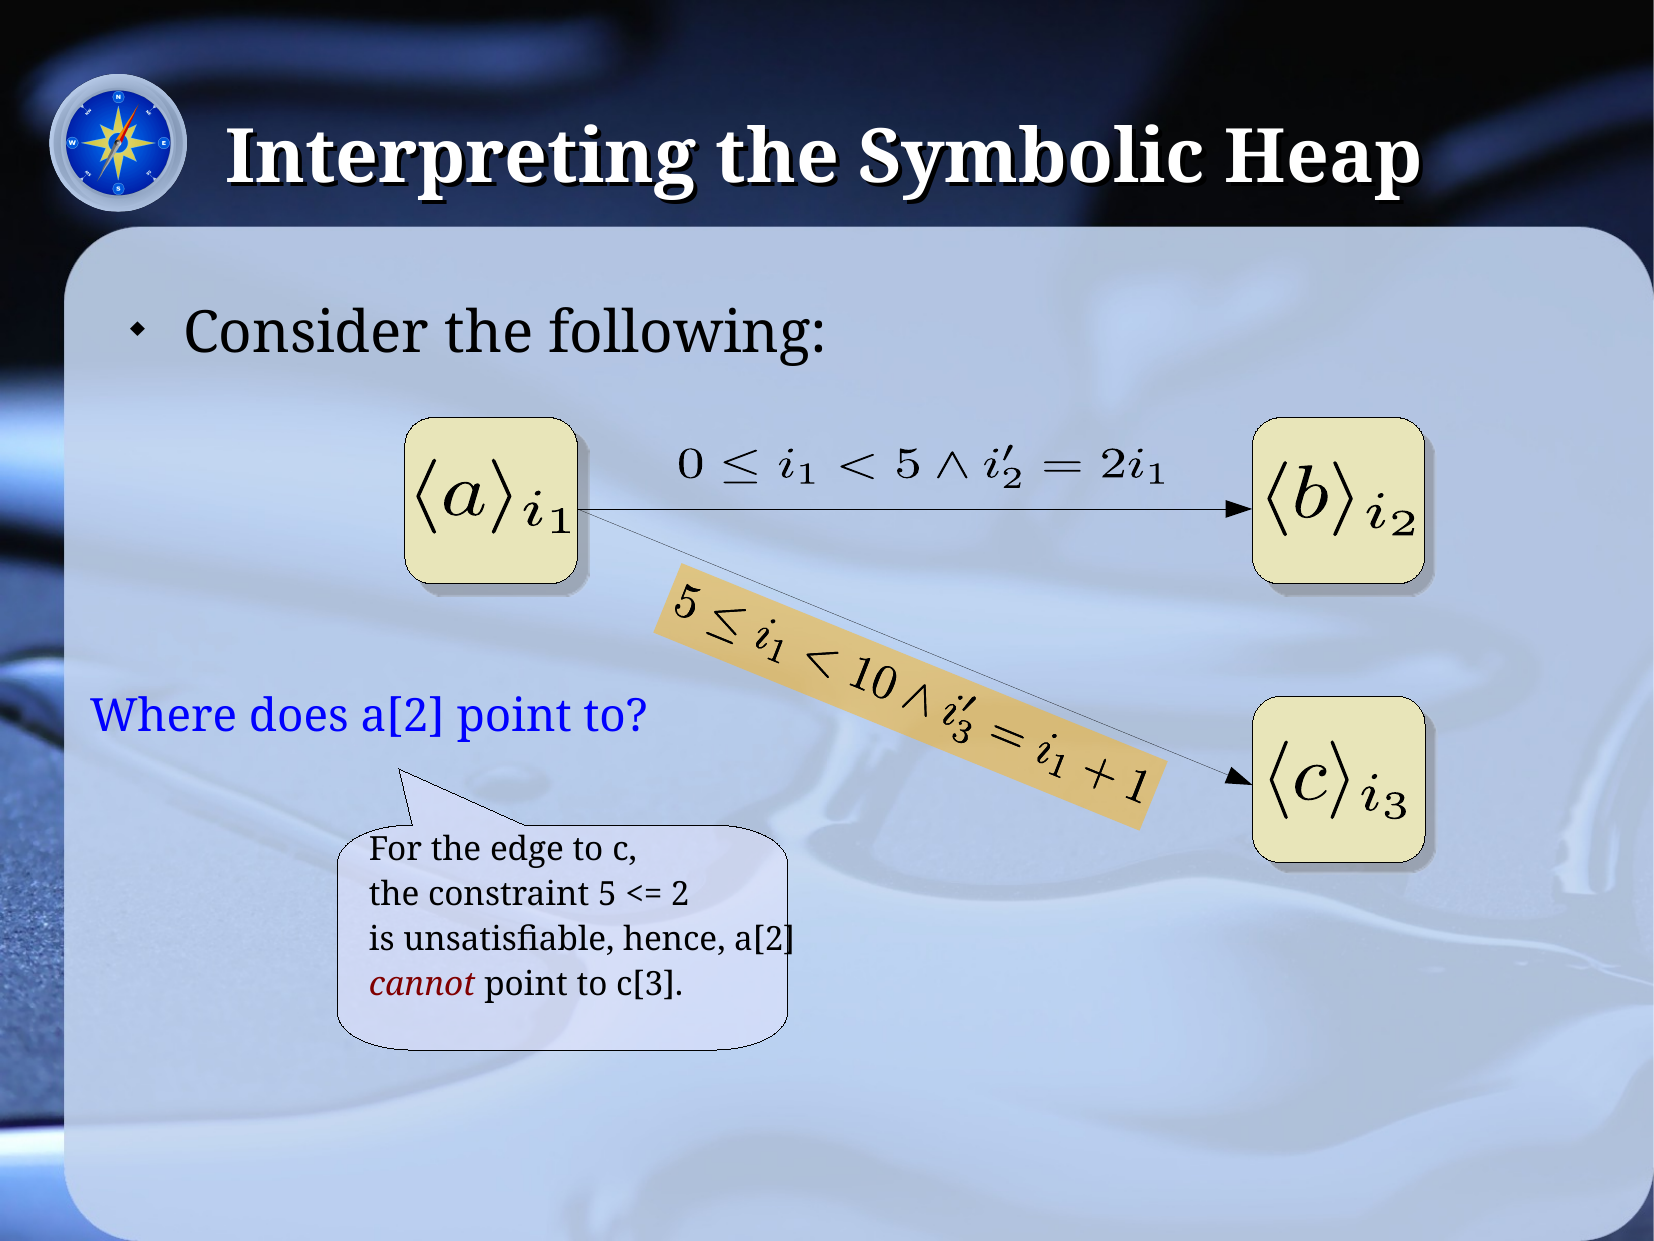

# Interpreting the Symbolic Heap
Consider the following:
Where does a[2] point to?
For the edge to c,
the constraint 5 <= 2
is unsatisfiable, hence, a[2]
cannot point to c[3].